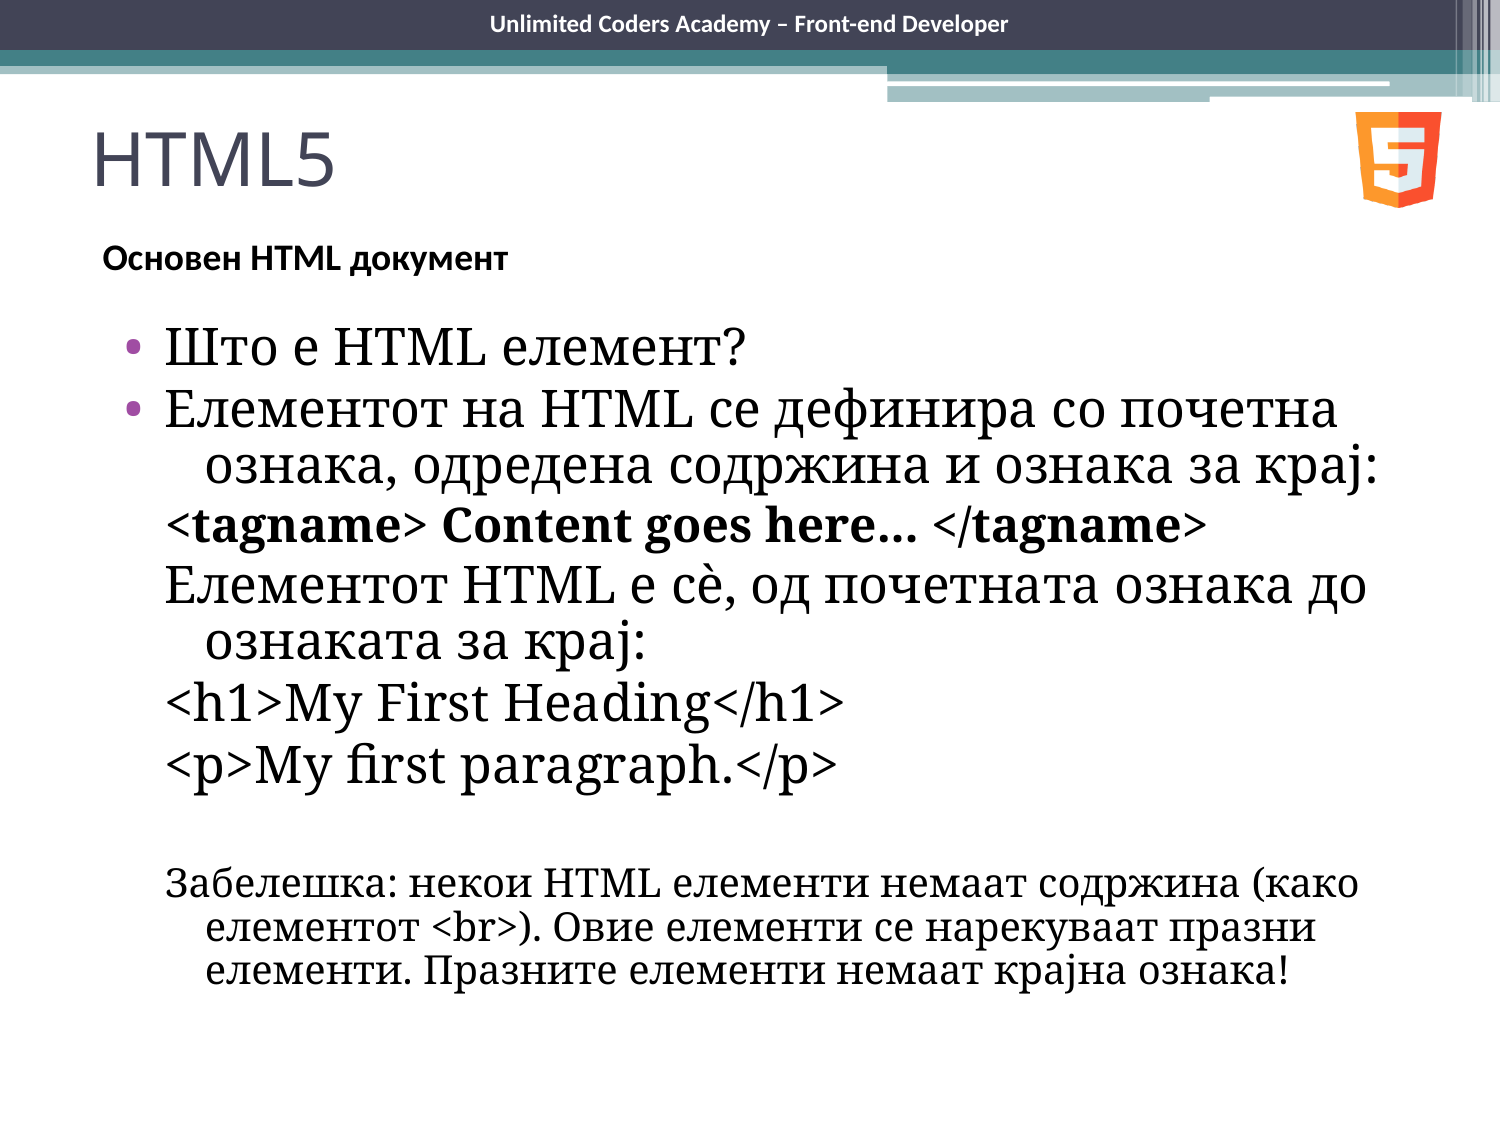

Unlimited Coders Academy – Front-end Developer
# HTML5
Основен HTML документ
Што е HTML елемент?
Елементот на HTML се дефинира со почетна ознака, одредена содржина и ознака за крај:
<tagname> Content goes here... </tagname>
Елементот HTML е сè, од почетната ознака до ознаката за крај:
<h1>My First Heading</h1>
<p>My first paragraph.</p>
Забелешка: некои HTML елементи немаат содржина (како елементот <br>). Овие елементи се нарекуваат празни елементи. Празните елементи немаат крајна ознака!